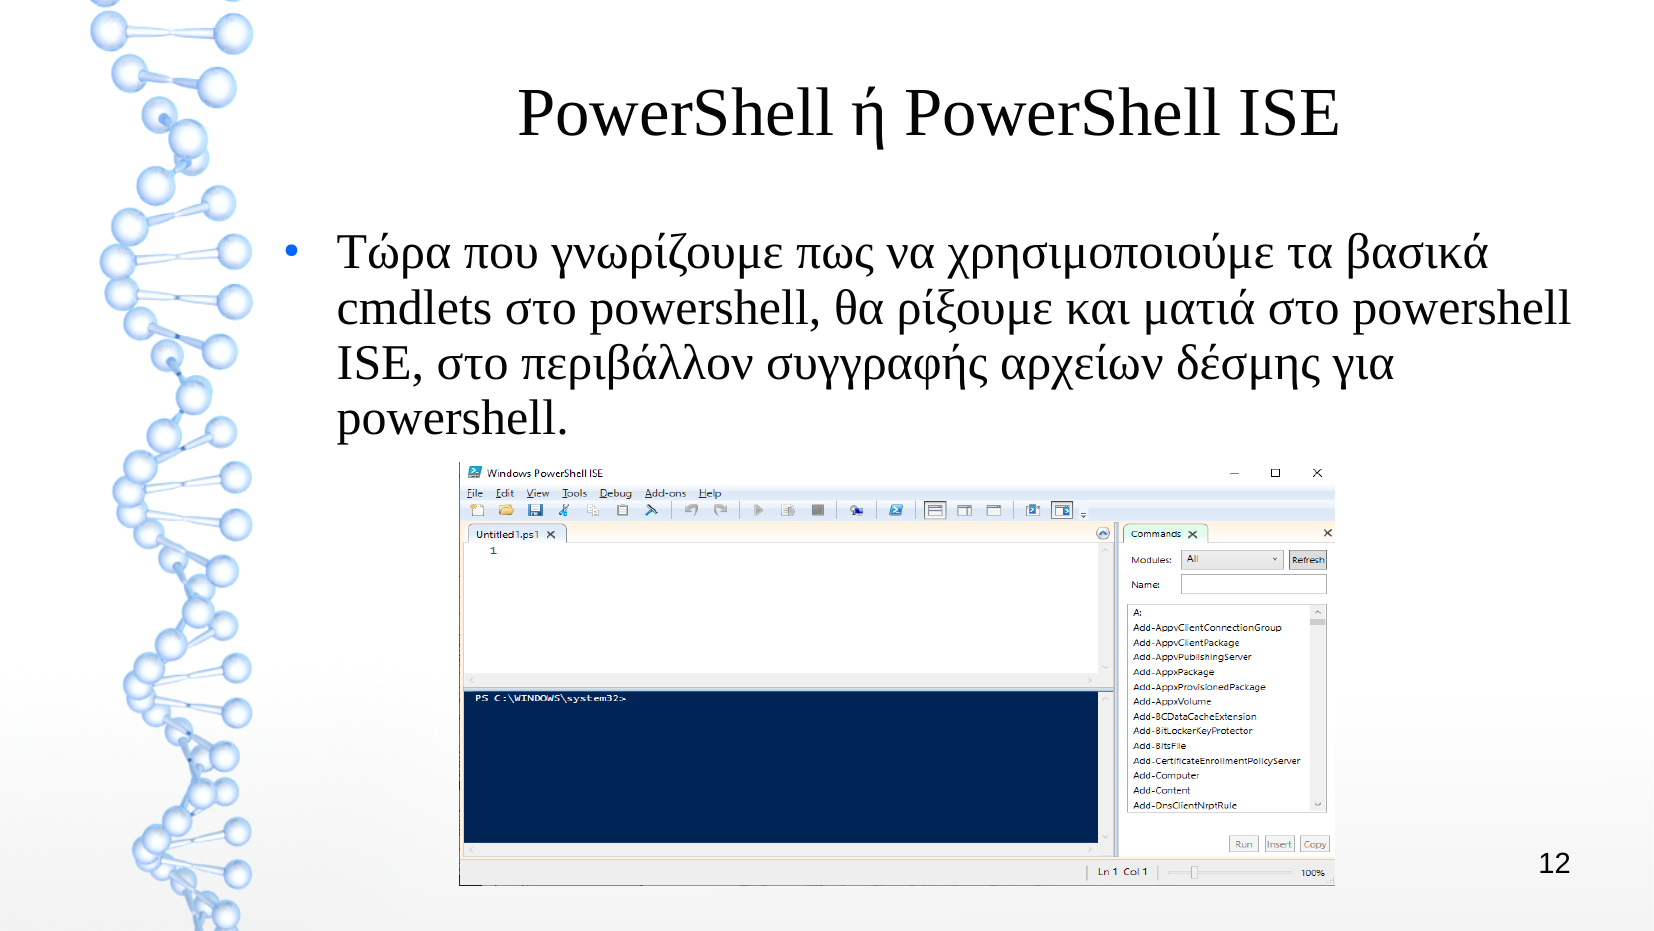

# PowerShell ή PowerShell ISE
Τώρα που γνωρίζουμε πως να χρησιμοποιούμε τα βασικά cmdlets στο powershell, θα ρίξουμε και ματιά στο powershell ISE, στο περιβάλλον συγγραφής αρχείων δέσμης για powershell.
12